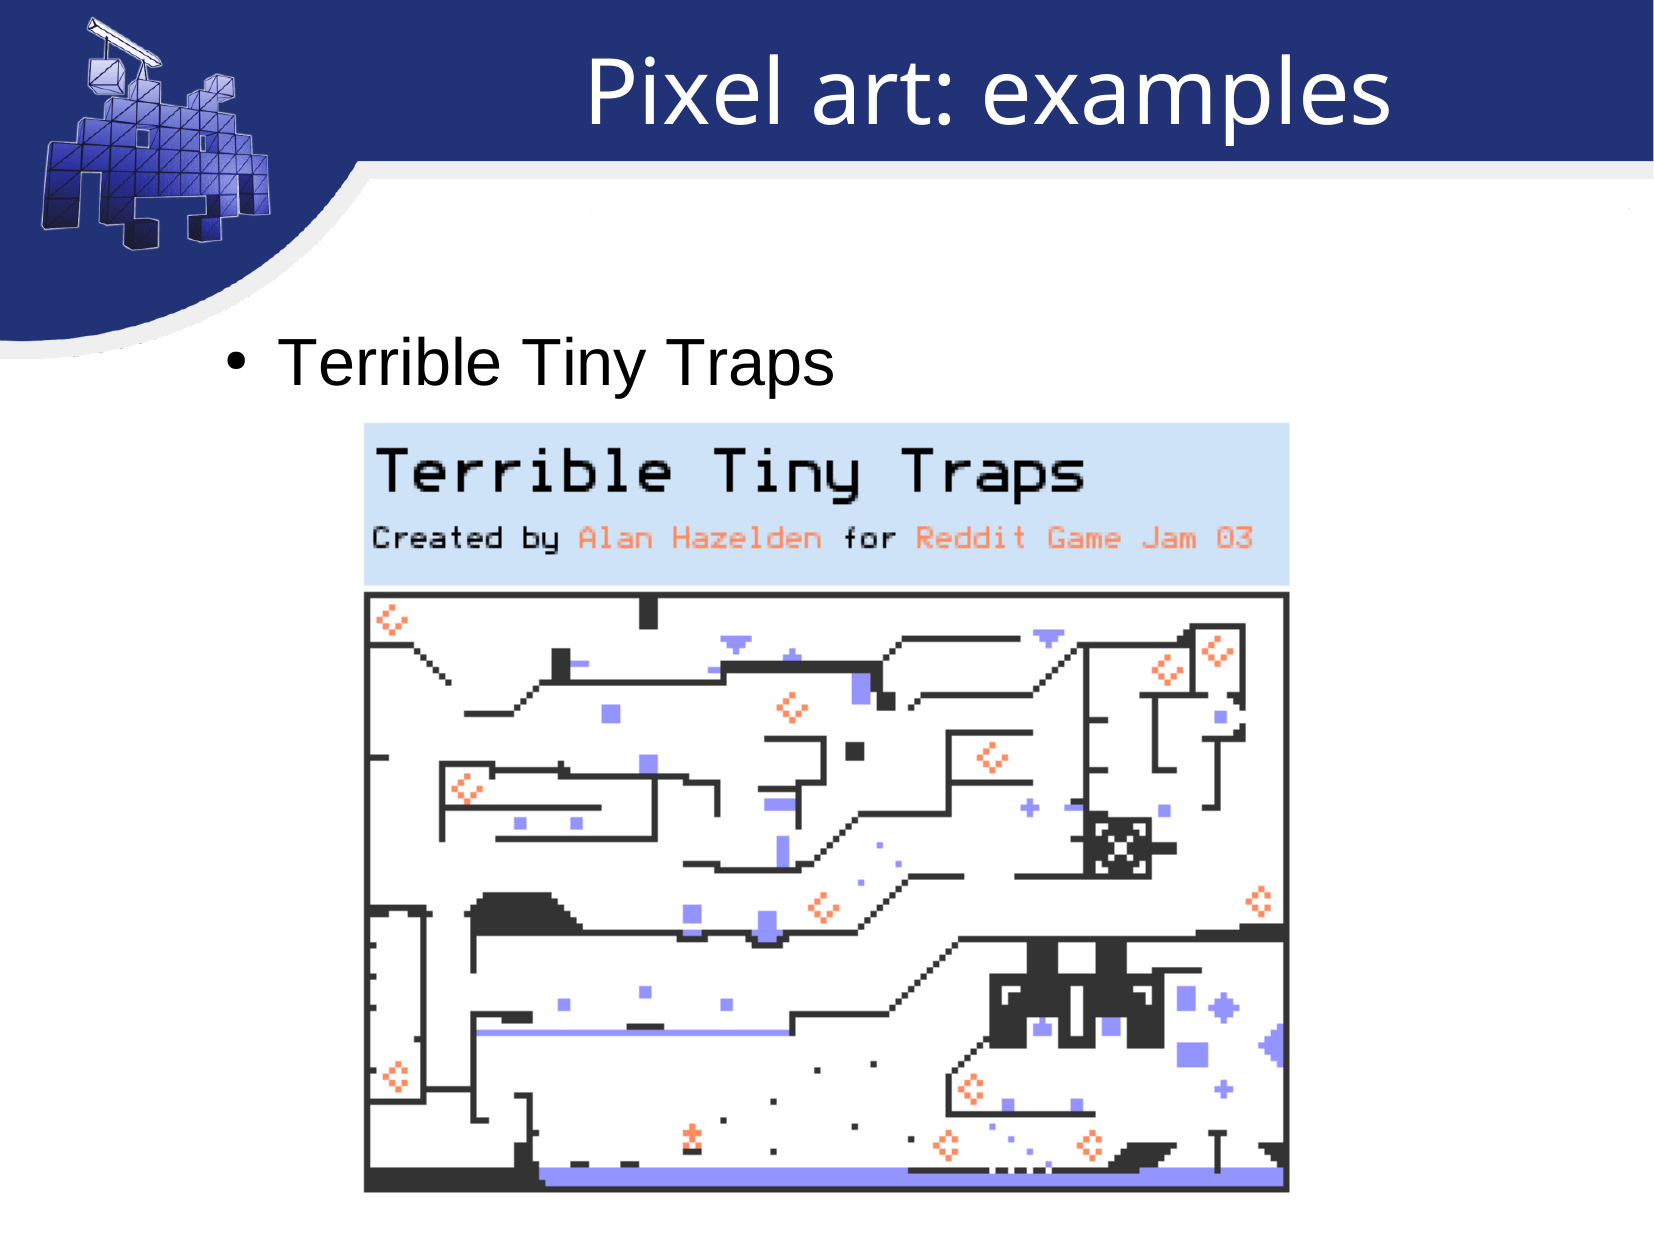

# Pixel art: examples
Terrible Tiny Traps